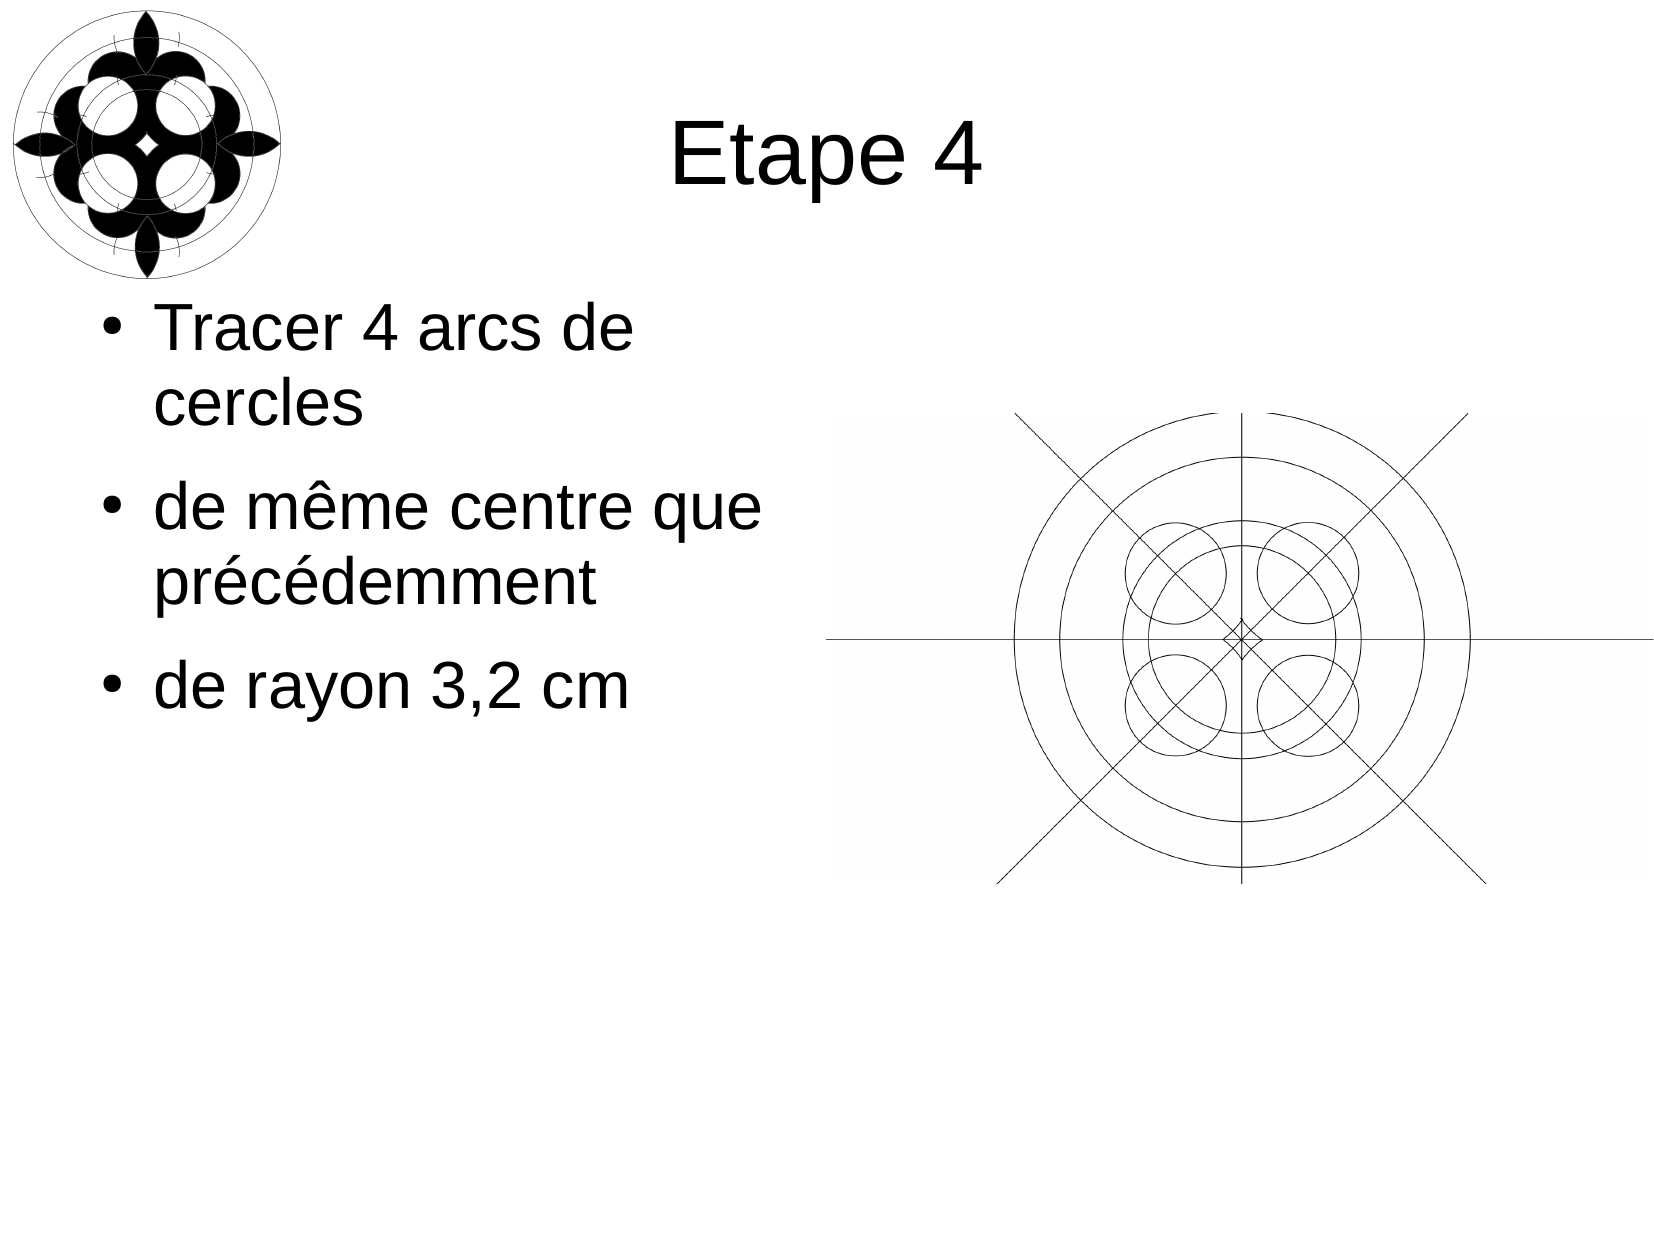

# Etape 4
Tracer 4 arcs de cercles
de même centre que précédemment
de rayon 3,2 cm